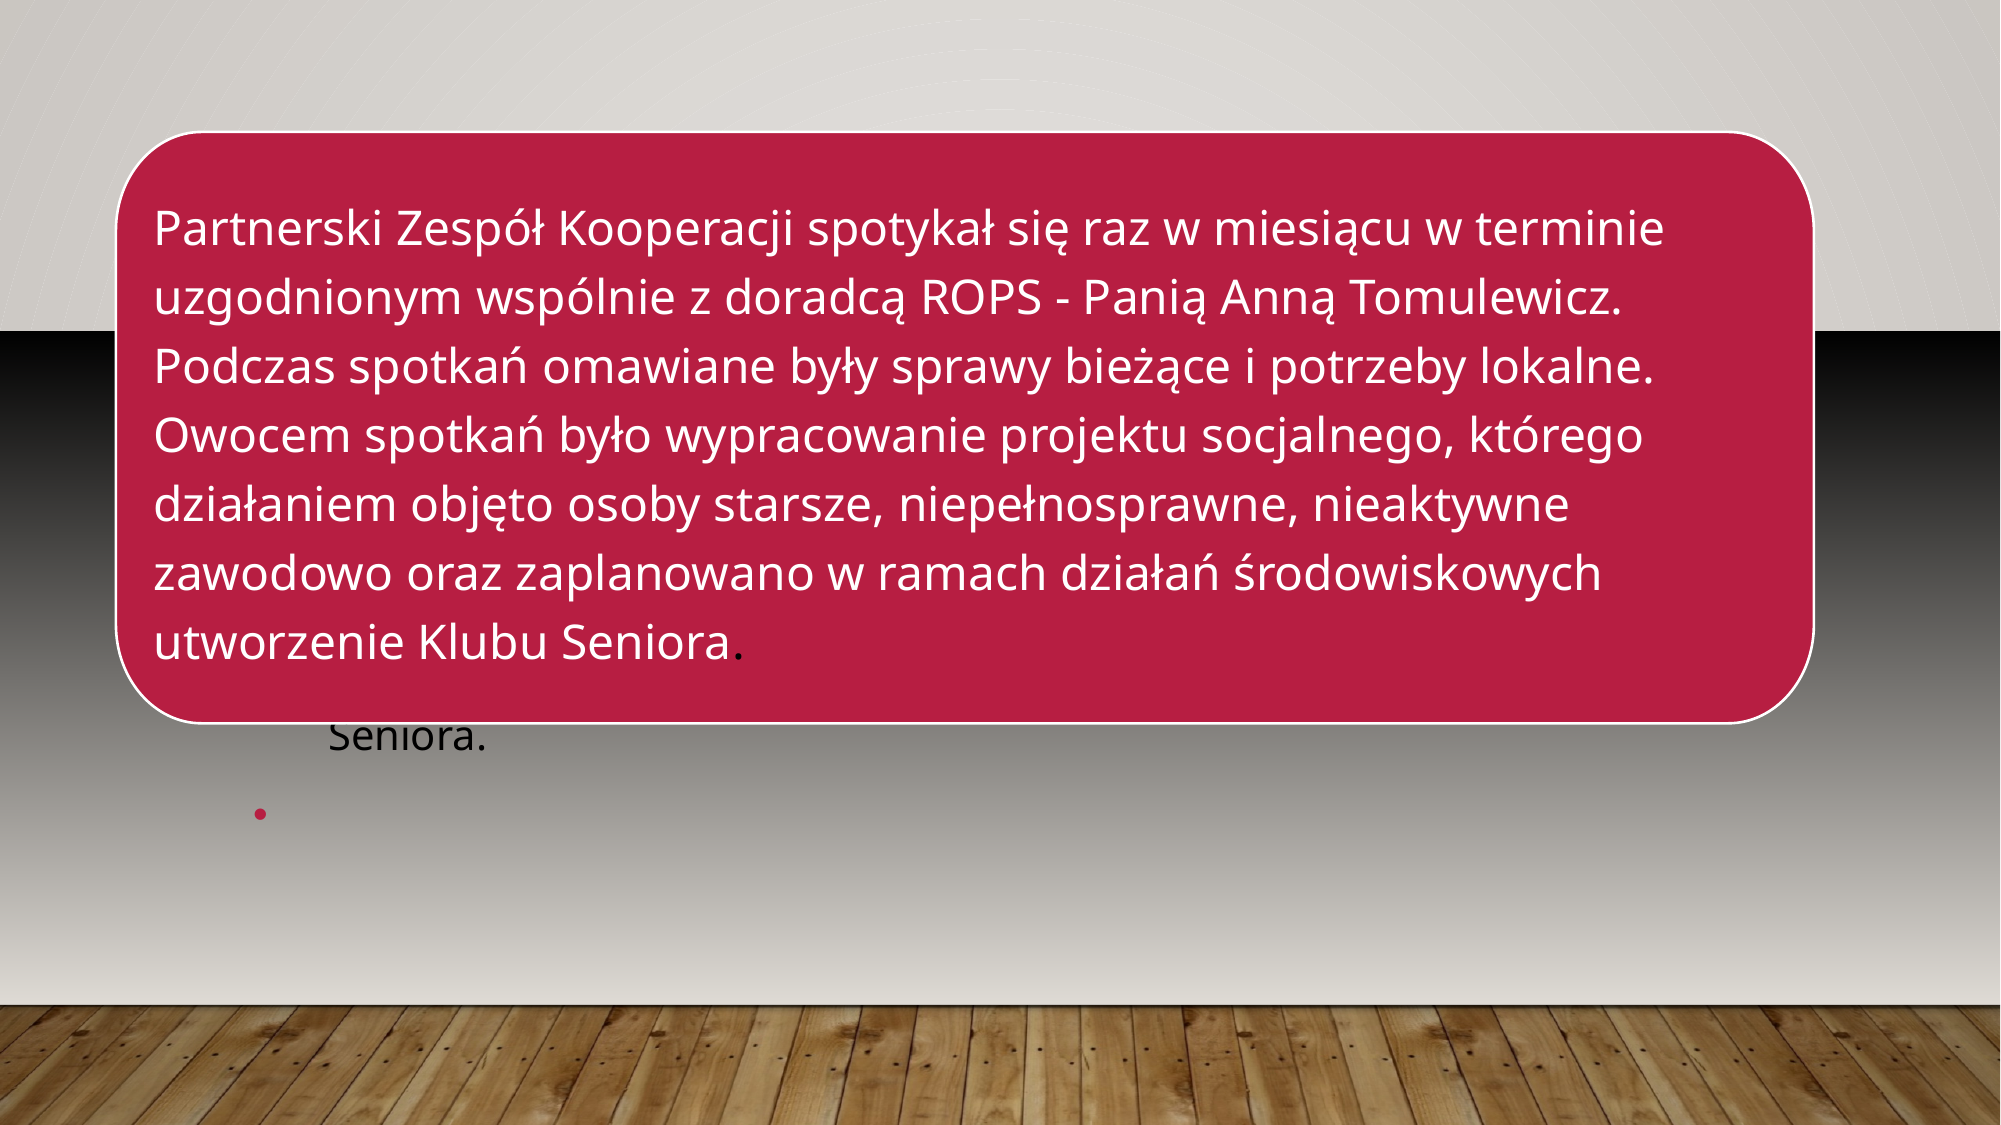

Partnerski Zespół Kooperacji spotykał się raz w miesiącu w terminie uzgodnionym wspólnie z doradcą ROPS - Panią Anną Tomulewicz. Podczas spotkań omawiane były sprawy bieżące i potrzeby lokalne. Owocem spotkań było wypracowanie projektu socjalnego, którego działaniem objęto osoby starsze, niepełnosprawne, nieaktywne zawodowo oraz zaplanowano w ramach działań środowiskowych utworzenie Klubu Seniora.
#
Partnerski Zespół Kooperacji spotykał się raz w miesiącu w terminie uzgodnionym wspólnie z doradcą ROPS - Panią Anną Tomulewicz. Podczas spotkań omawiane były sprawy bieżące i potrzeby lokalne. Owocem spotkań było wypracowanie projektu socjalnego, którego działaniem objęto osoby starsze, niepełnosprawne, nieaktywne zawodowo oraz zaplanowano w ramach działań środowiskowych utworzenie Klubu Seniora.